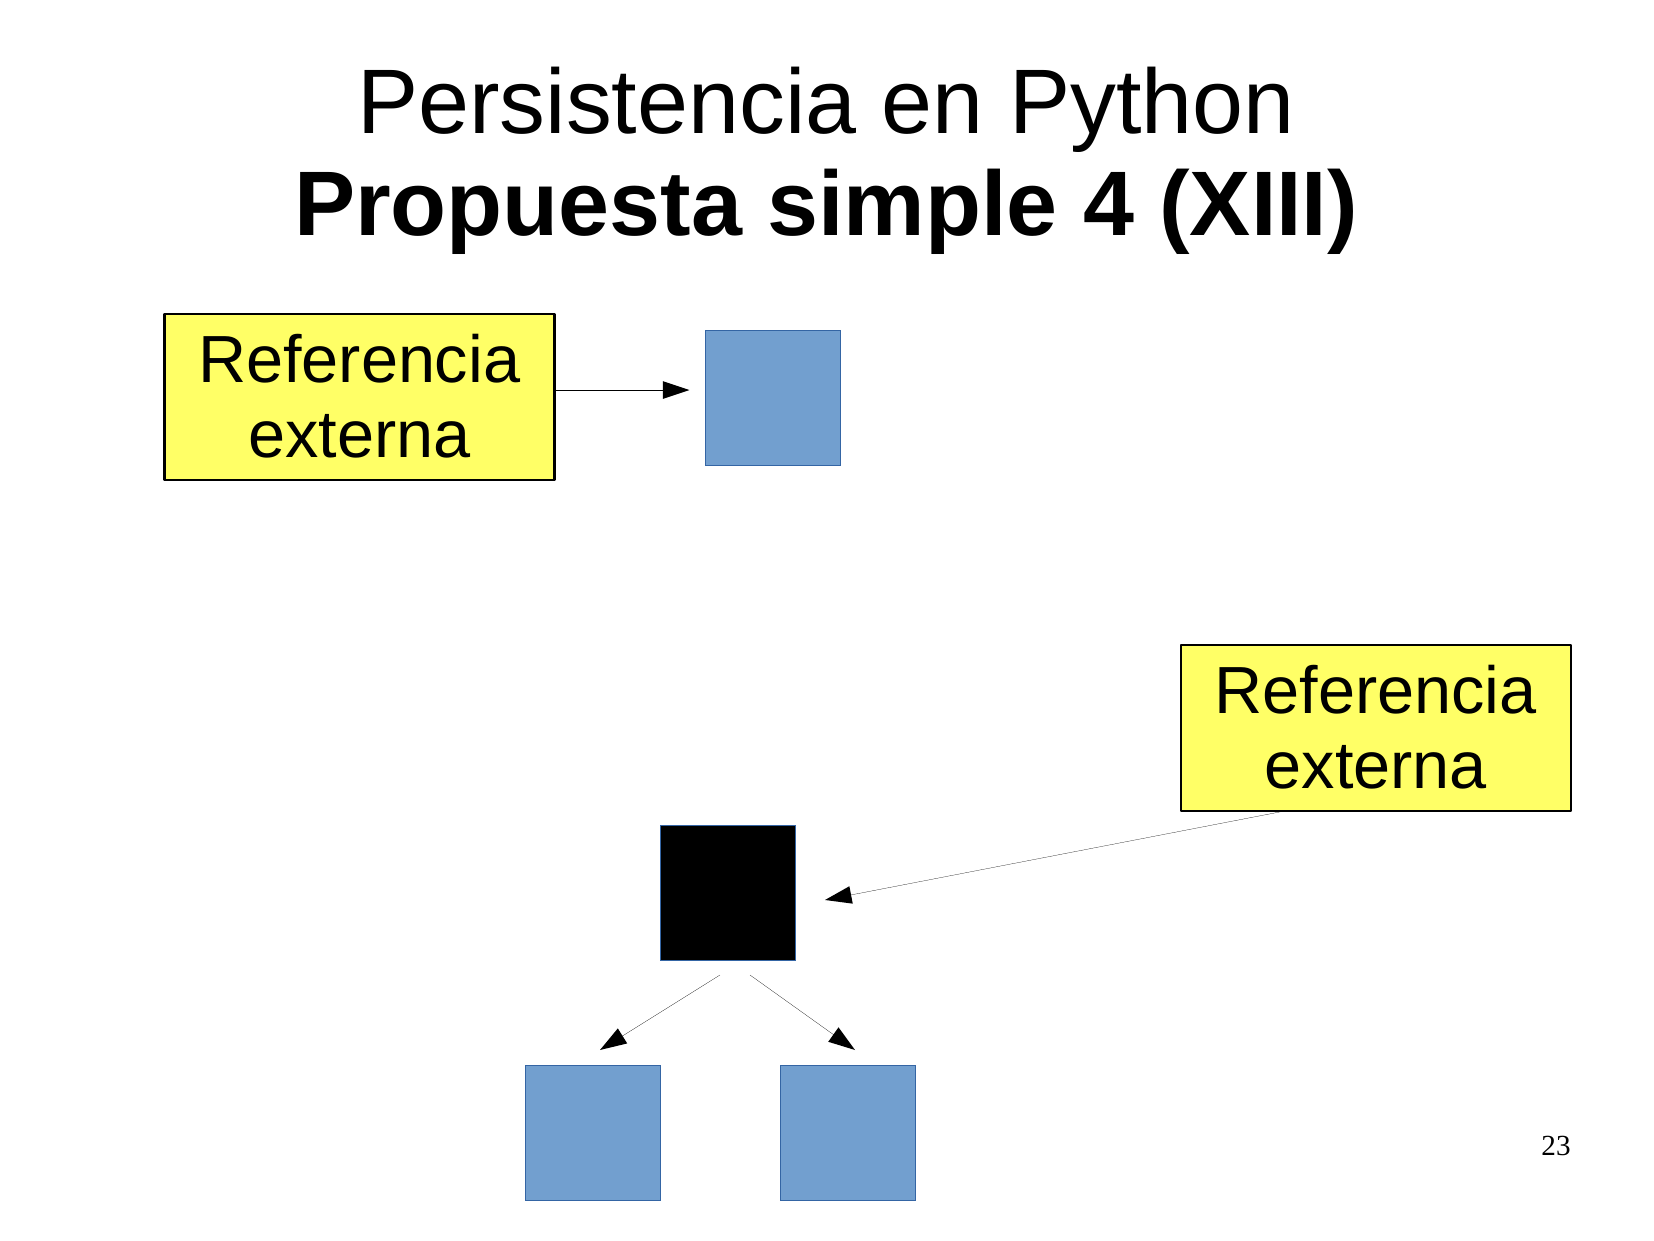

# Persistencia en Python Propuesta simple 4 (XIII)
Referencia externa
Referencia externa
23